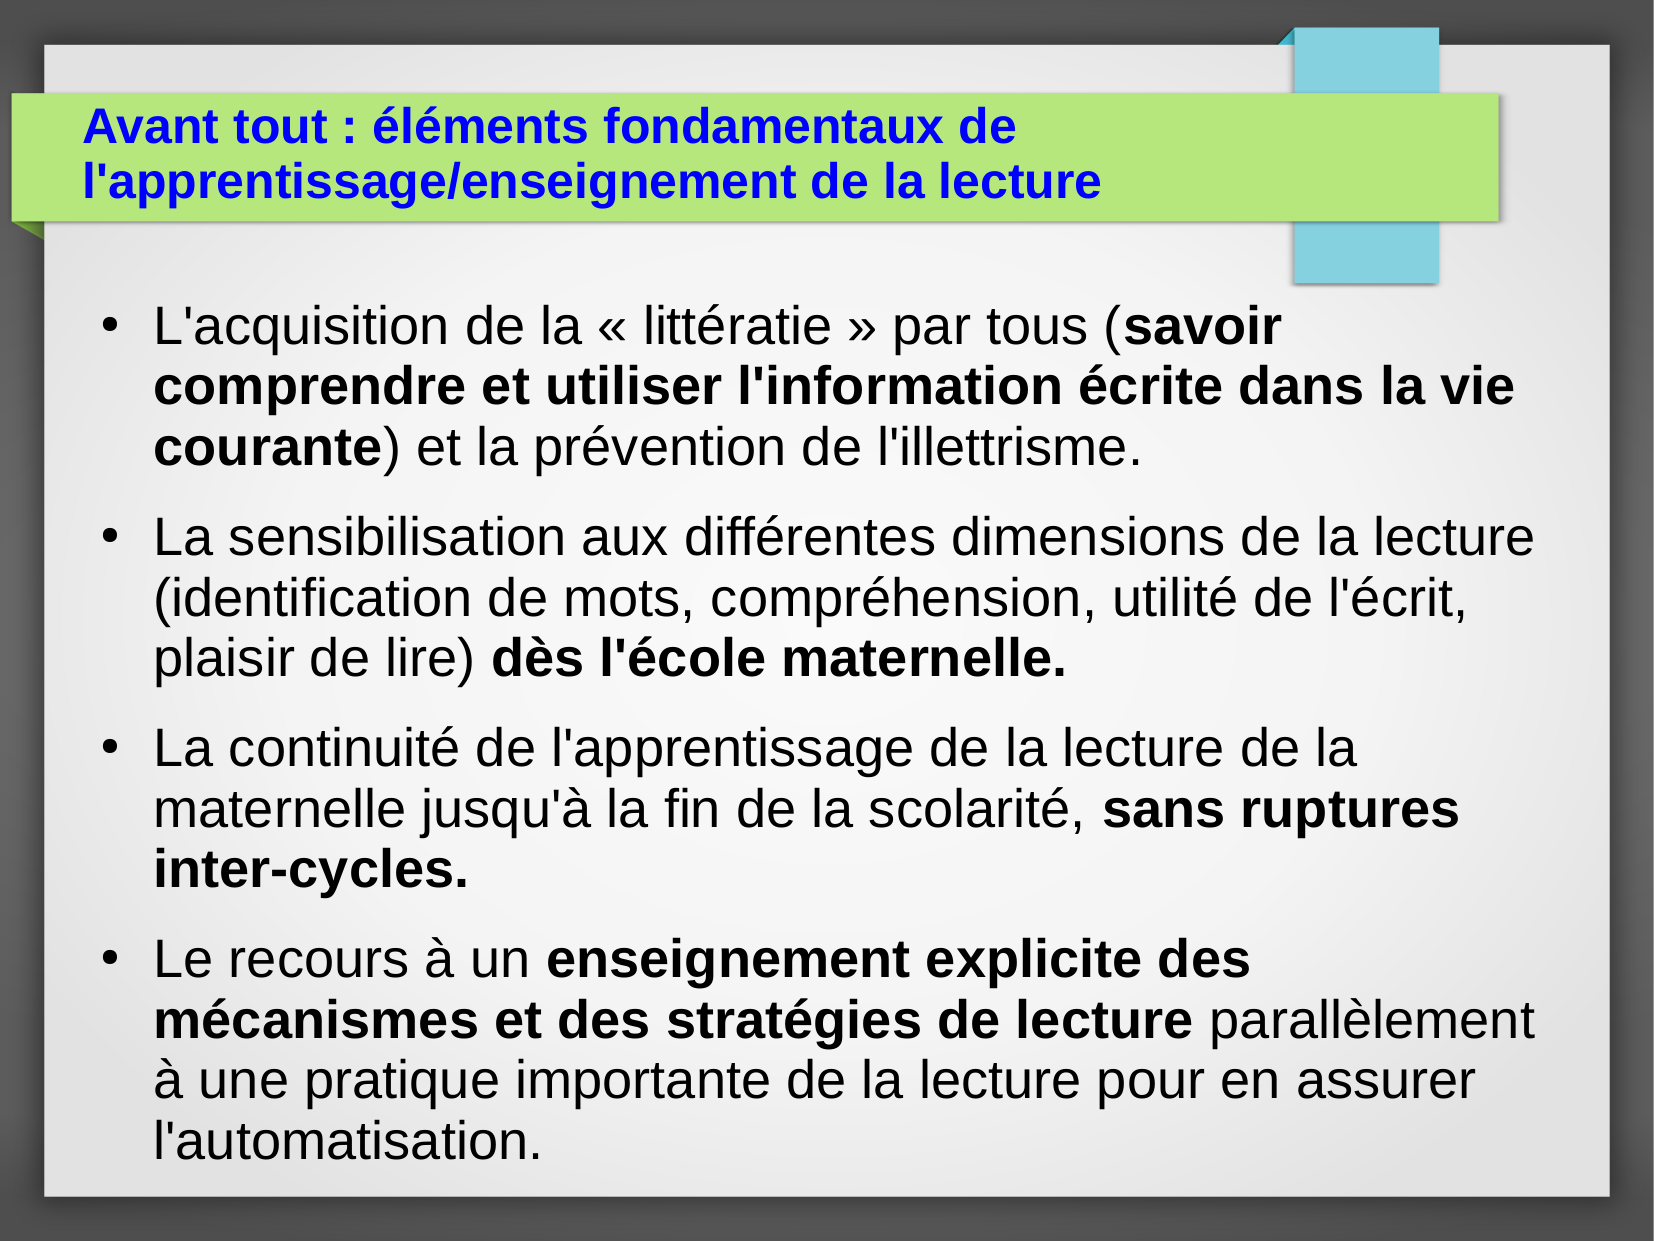

# Avant tout : éléments fondamentaux de l'apprentissage/enseignement de la lecture
L'acquisition de la « littératie » par tous (savoir comprendre et utiliser l'information écrite dans la vie courante) et la prévention de l'illettrisme.
La sensibilisation aux différentes dimensions de la lecture (identification de mots, compréhension, utilité de l'écrit, plaisir de lire) dès l'école maternelle.
La continuité de l'apprentissage de la lecture de la maternelle jusqu'à la fin de la scolarité, sans ruptures inter-cycles.
Le recours à un enseignement explicite des mécanismes et des stratégies de lecture parallèlement à une pratique importante de la lecture pour en assurer l'automatisation.